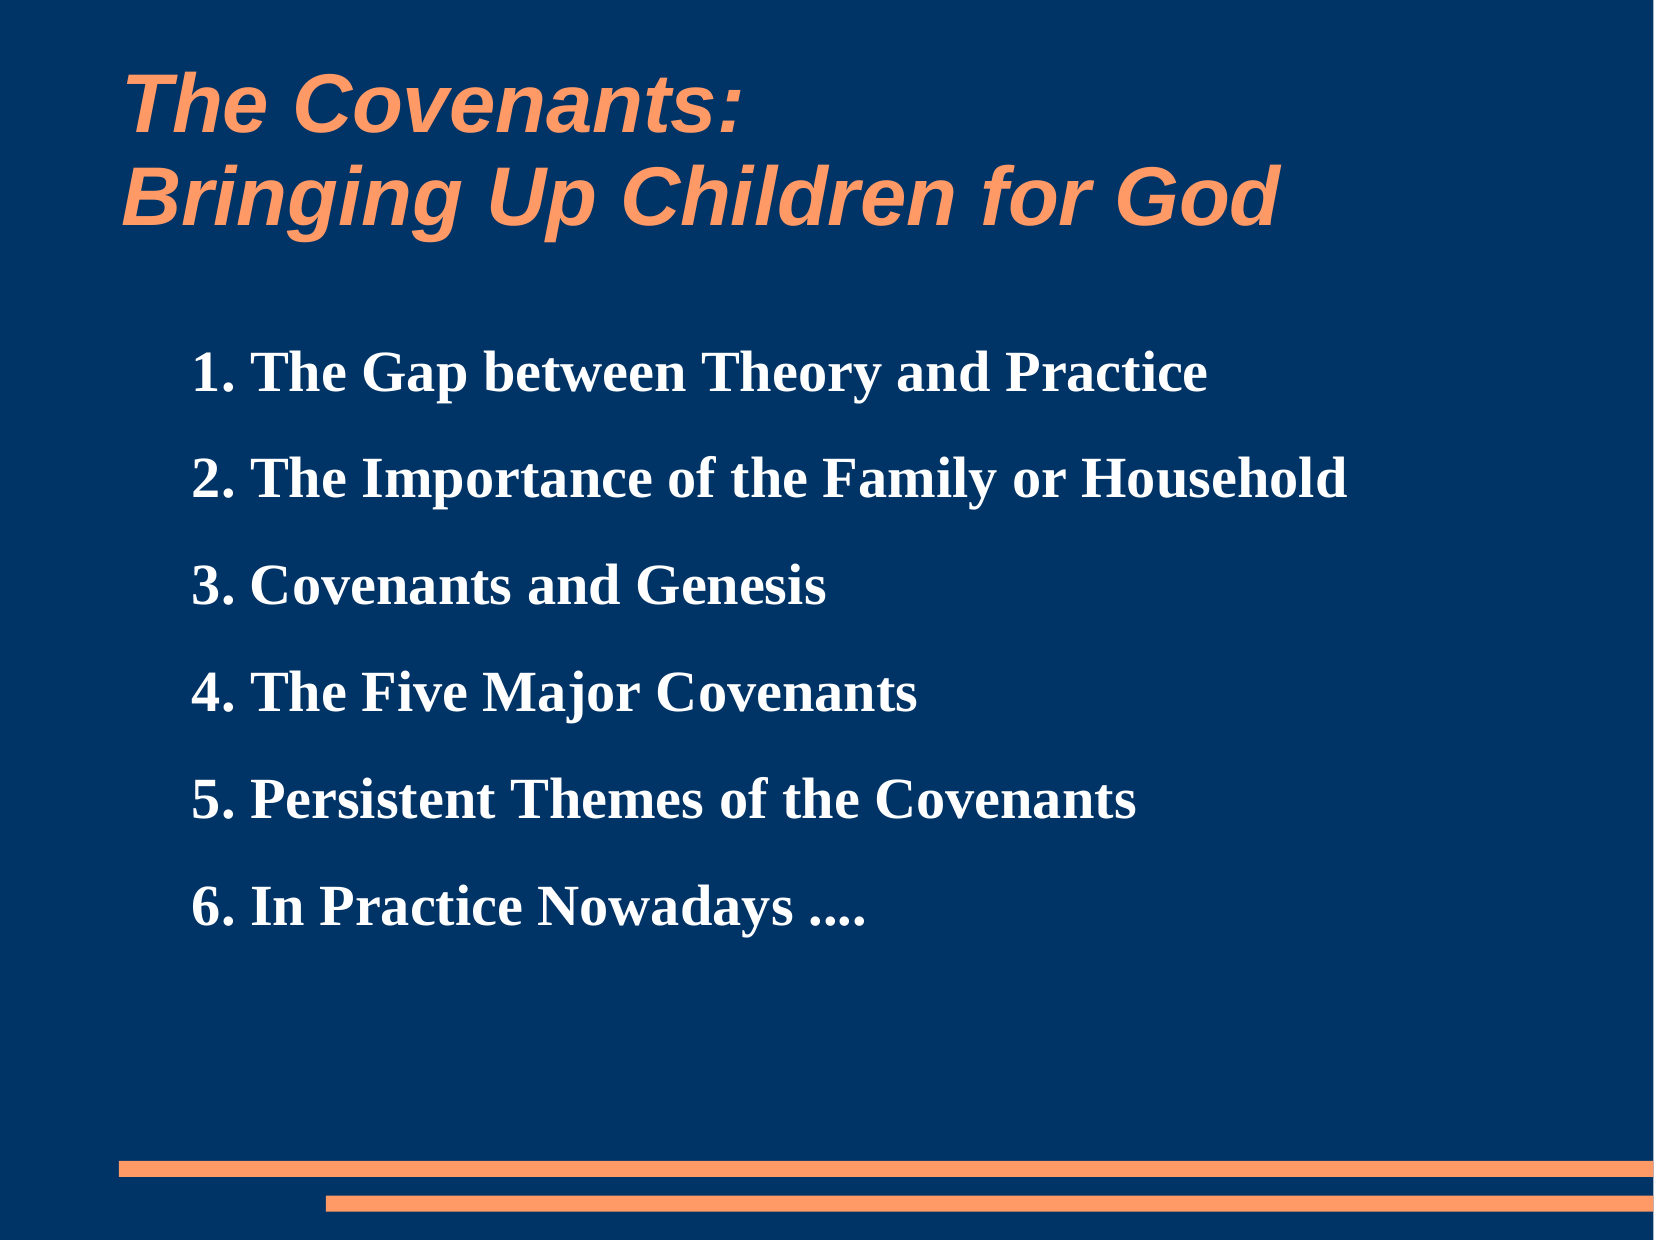

# The Covenants: Bringing Up Children for God
1. The Gap between Theory and Practice
2. The Importance of the Family or Household
3. Covenants and Genesis
4. The Five Major Covenants
5. Persistent Themes of the Covenants
6. In Practice Nowadays ....